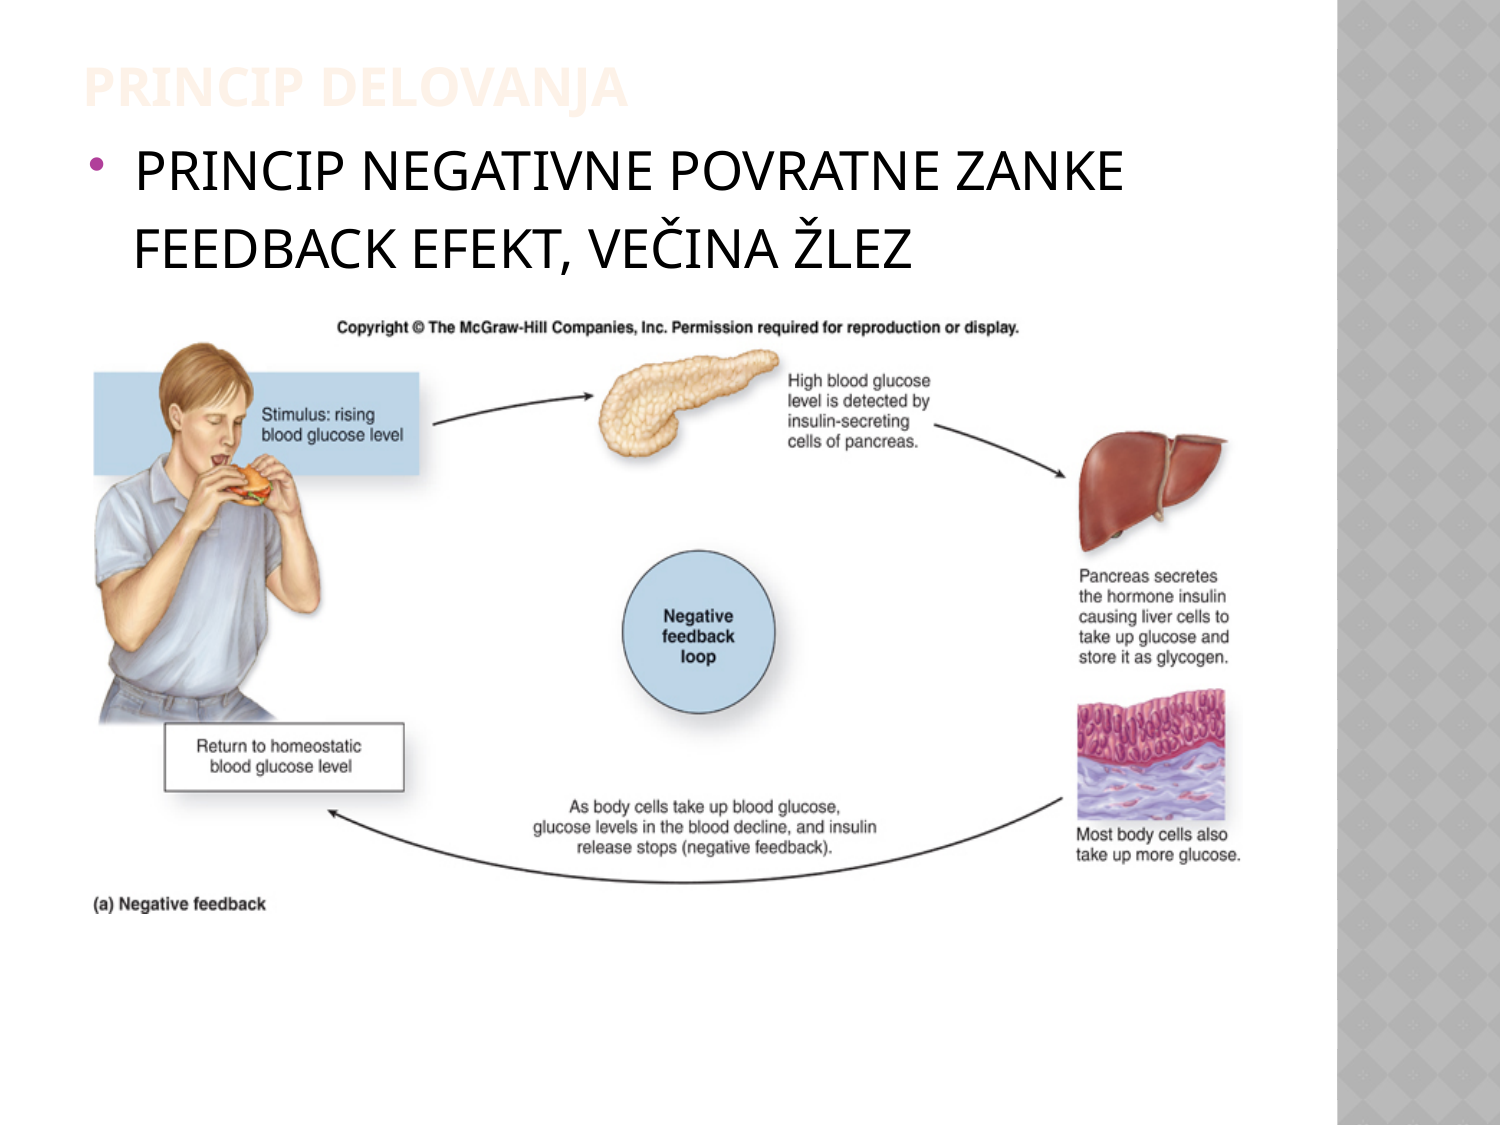

# Princip delovanja
PRINCIP NEGATIVNE POVRATNE ZANKE
 FEEDBACK EFEKT, VEČINA ŽLEZ